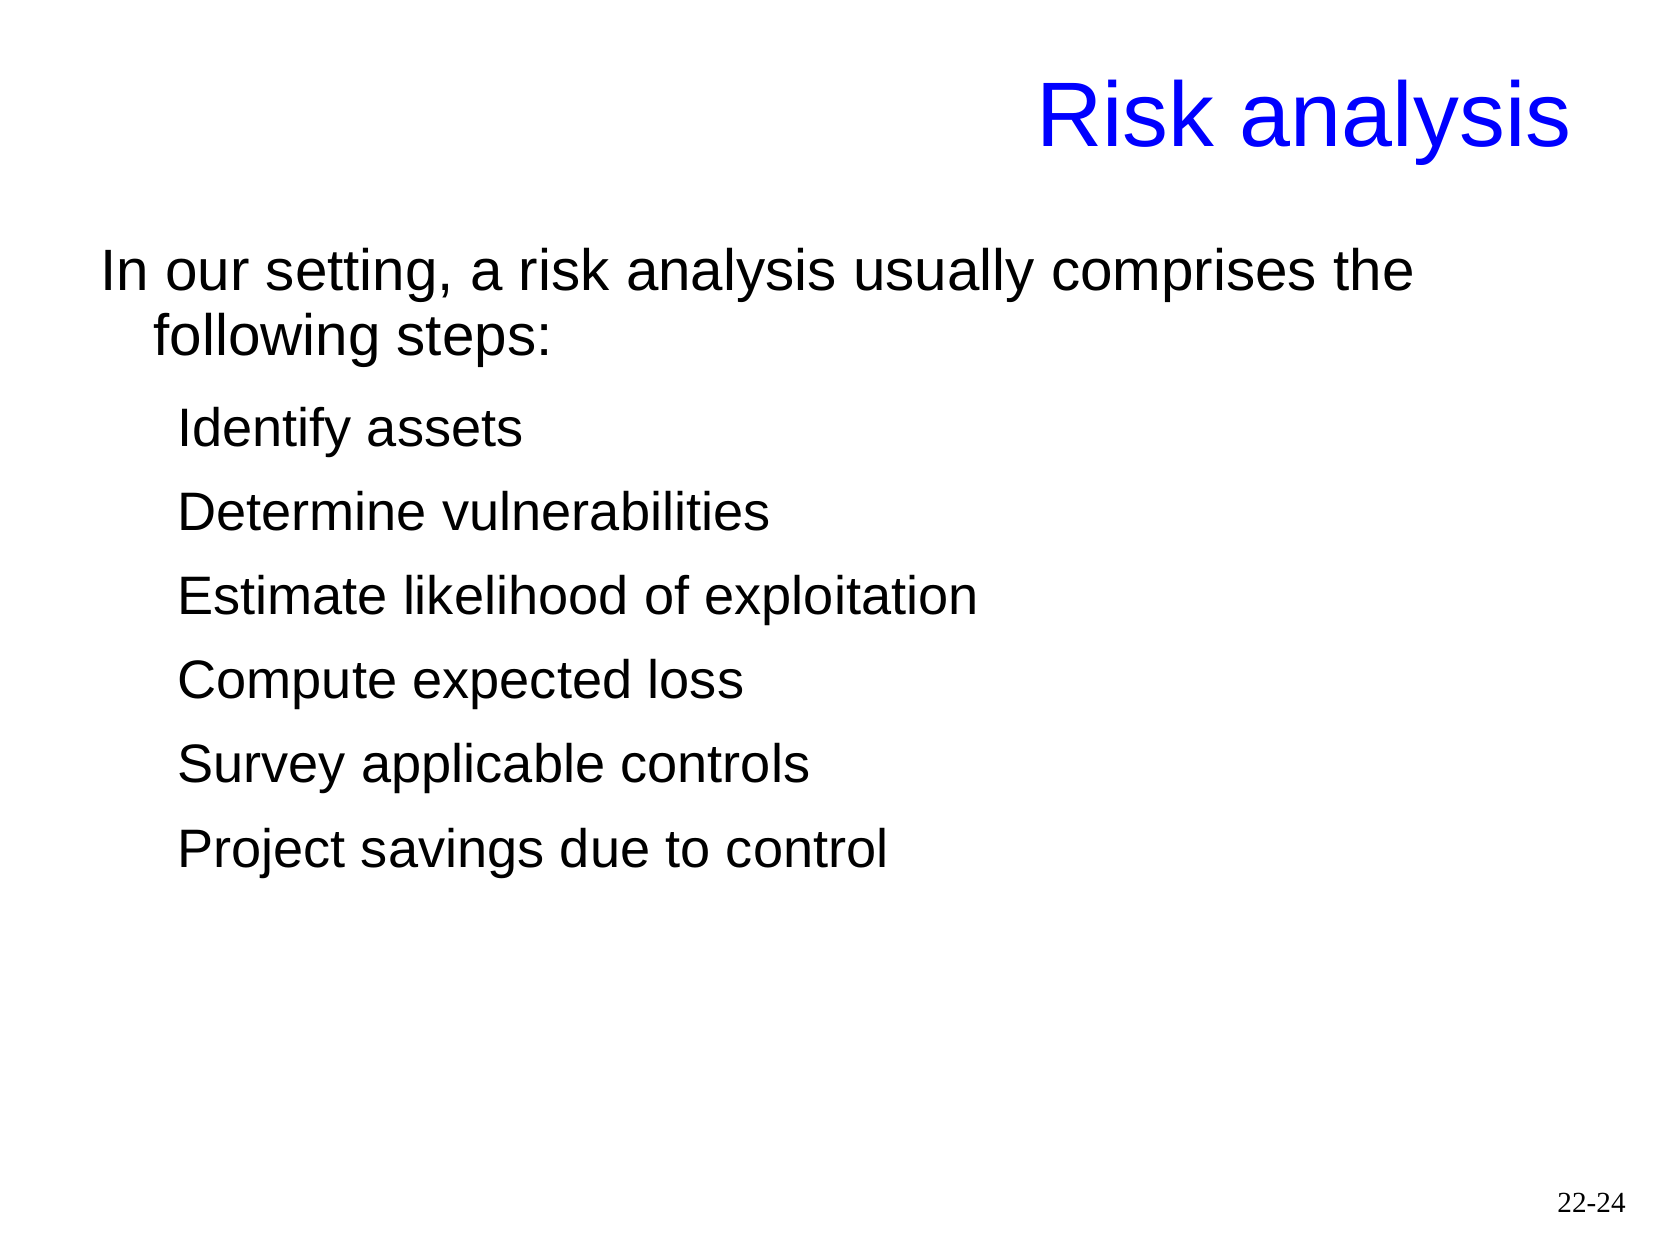

# Risk analysis
In our setting, a risk analysis usually comprises the following steps:
Identify assets
Determine vulnerabilities
Estimate likelihood of exploitation
Compute expected loss
Survey applicable controls
Project savings due to control